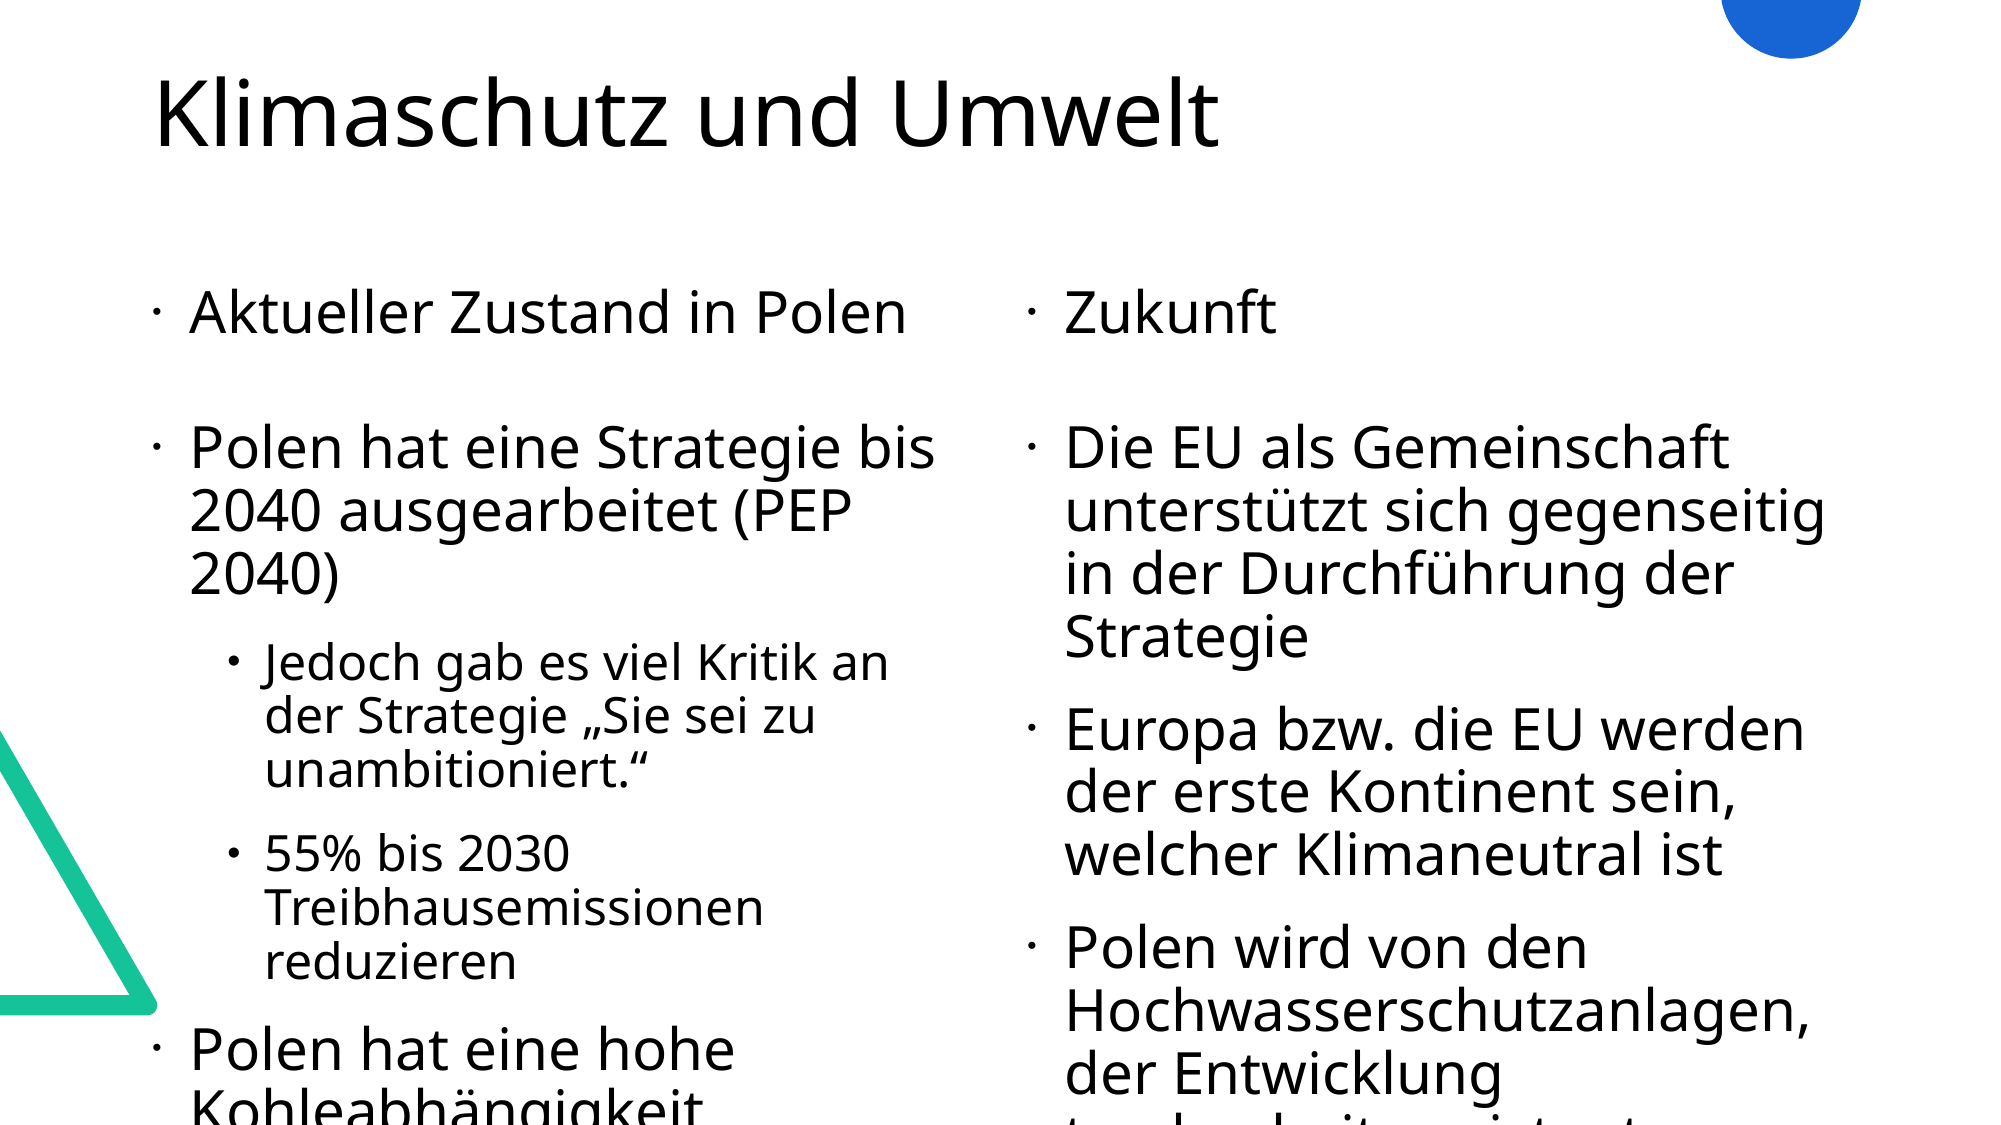

# Klimaschutz und Umwelt
Aktueller Zustand in Polen
Zukunft
Polen hat eine Strategie bis 2040 ausgearbeitet (PEP 2040)
Jedoch gab es viel Kritik an der Strategie „Sie sei zu unambitioniert.“
55% bis 2030 Treibhausemissionen reduzieren
Polen hat eine hohe Kohleabhängigkeit
Bei EU‘s „Green Deal“ ist Polen dagegen
Die EU als Gemeinschaft unterstützt sich gegenseitig in der Durchführung der Strategie
Europa bzw. die EU werden der erste Kontinent sein, welcher Klimaneutral ist
Polen wird von den Hochwasserschutzanlagen, der Entwicklung trockenheitsresistenter Kulturen von geänderten Bauvorschriften profitieren